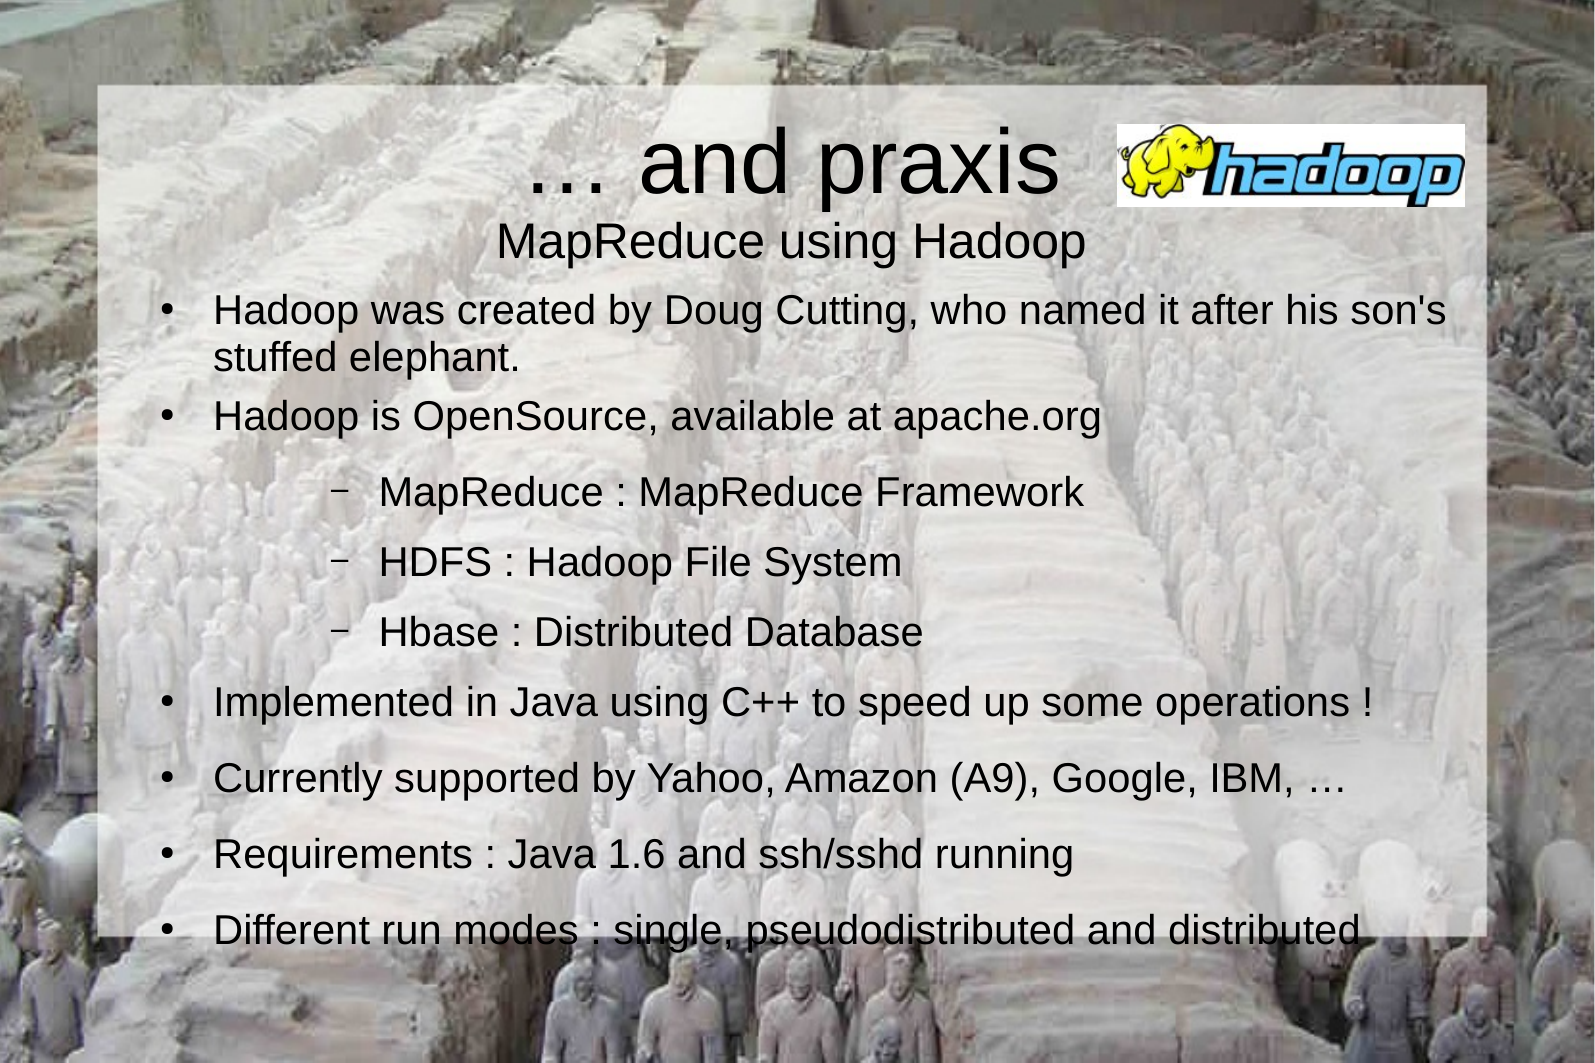

# … and praxis MapReduce using Hadoop
Hadoop was created by Doug Cutting, who named it after his son's stuffed elephant.
Hadoop is OpenSource, available at apache.org
MapReduce : MapReduce Framework
HDFS : Hadoop File System
Hbase : Distributed Database
Implemented in Java using C++ to speed up some operations !
Currently supported by Yahoo, Amazon (A9), Google, IBM, …
Requirements : Java 1.6 and ssh/sshd running
Different run modes : single, pseudodistributed and distributed